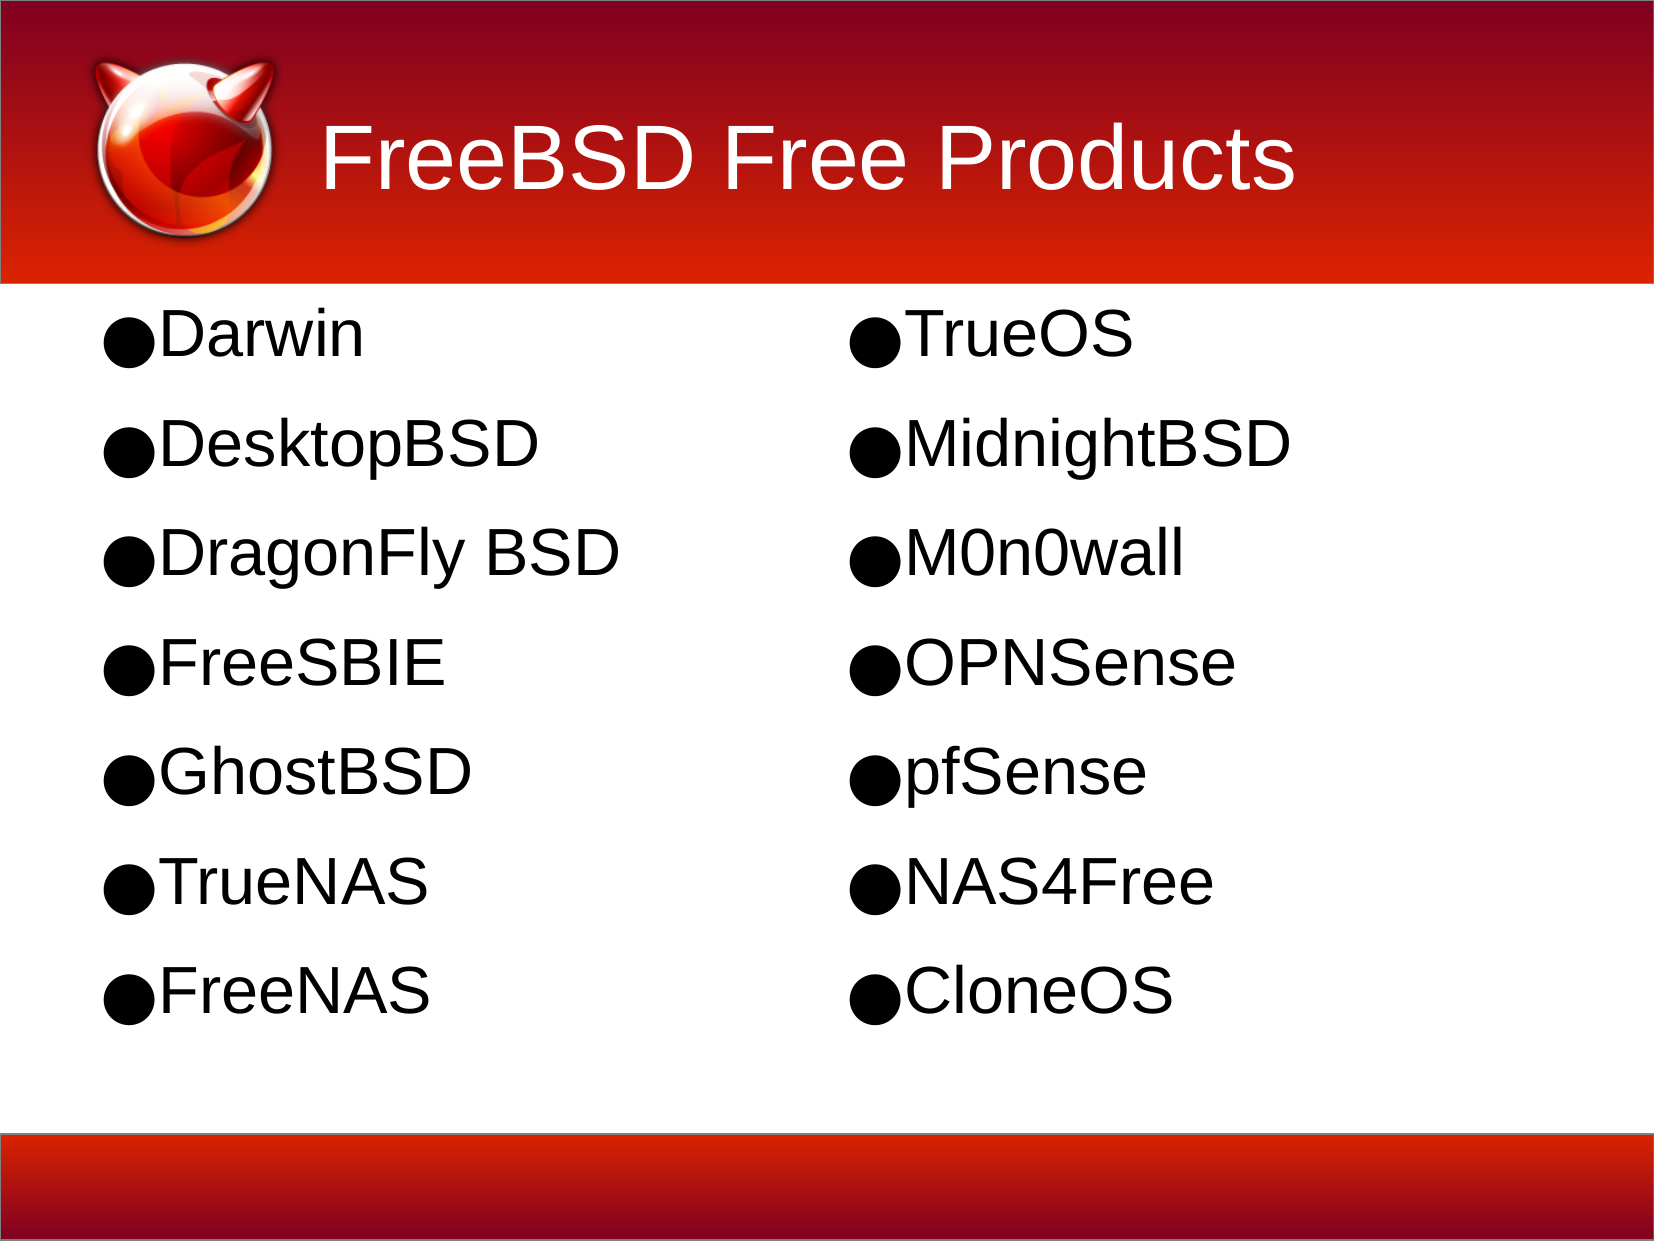

FreeBSD Free Products
Darwin
DesktopBSD
DragonFly BSD
FreeSBIE
GhostBSD
TrueNAS
FreeNAS
TrueOS
MidnightBSD
M0n0wall
OPNSense
pfSense
NAS4Free
CloneOS